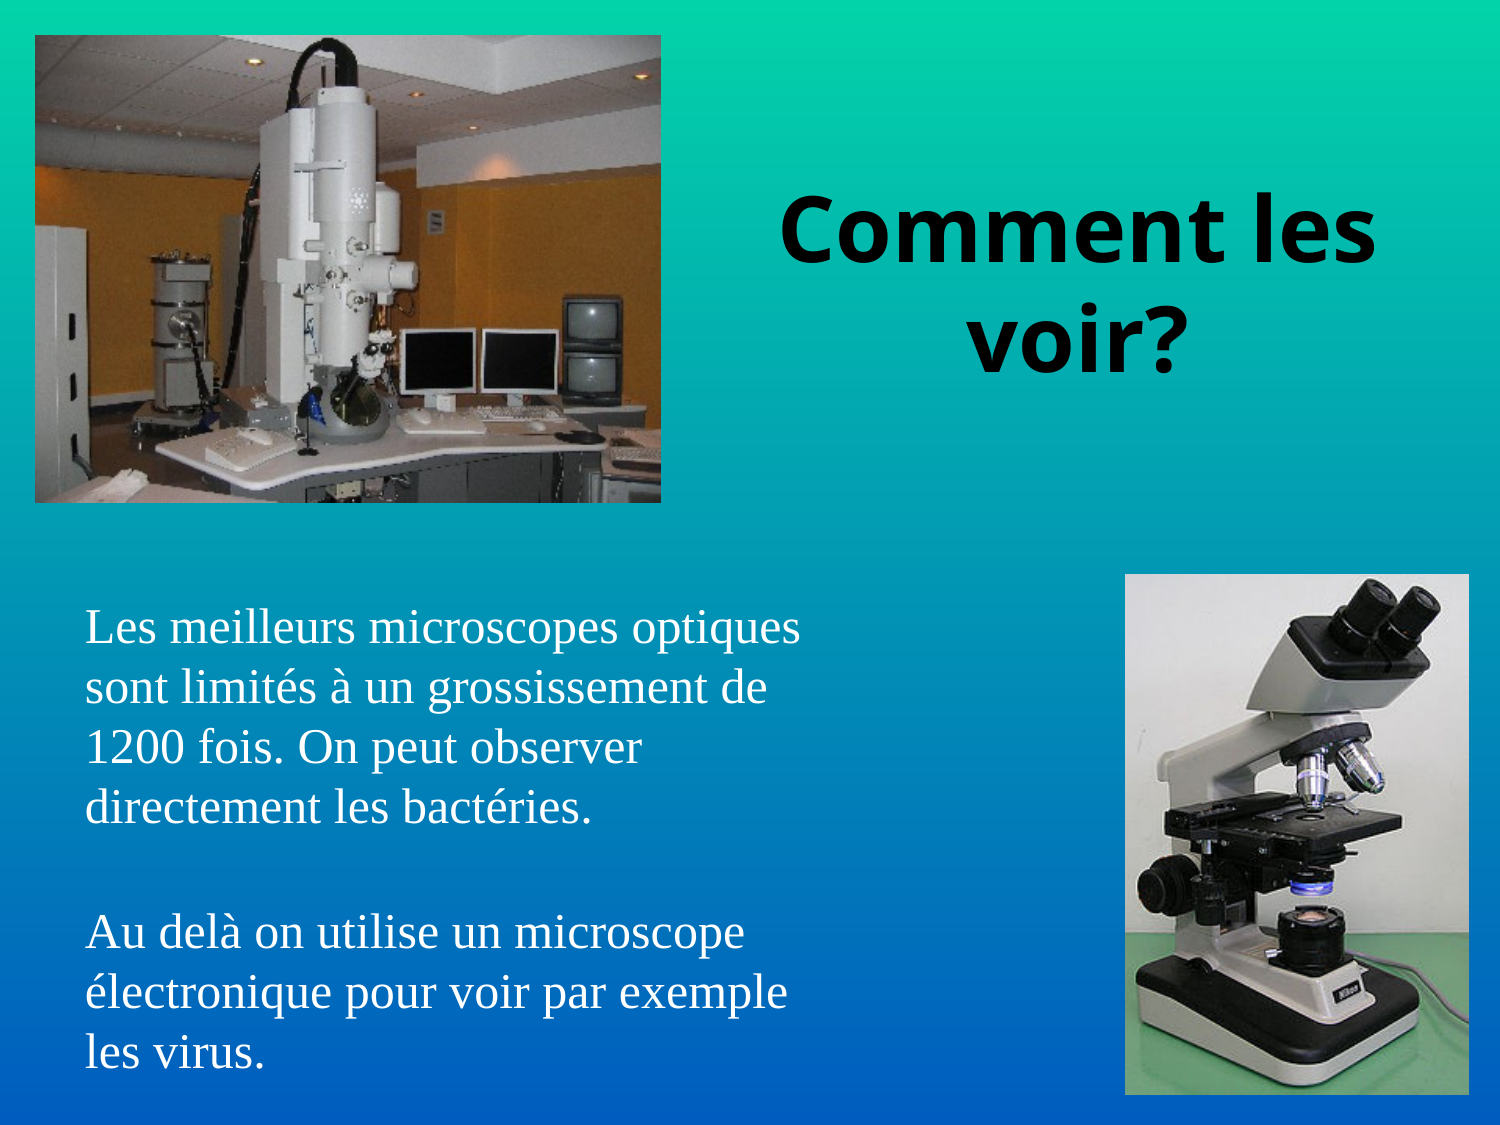

# Comment les voir?
Les meilleurs microscopes optiques sont limités à un grossissement de 1200 fois. On peut observer directement les bactéries.
Au delà on utilise un microscope électronique pour voir par exemple les virus.